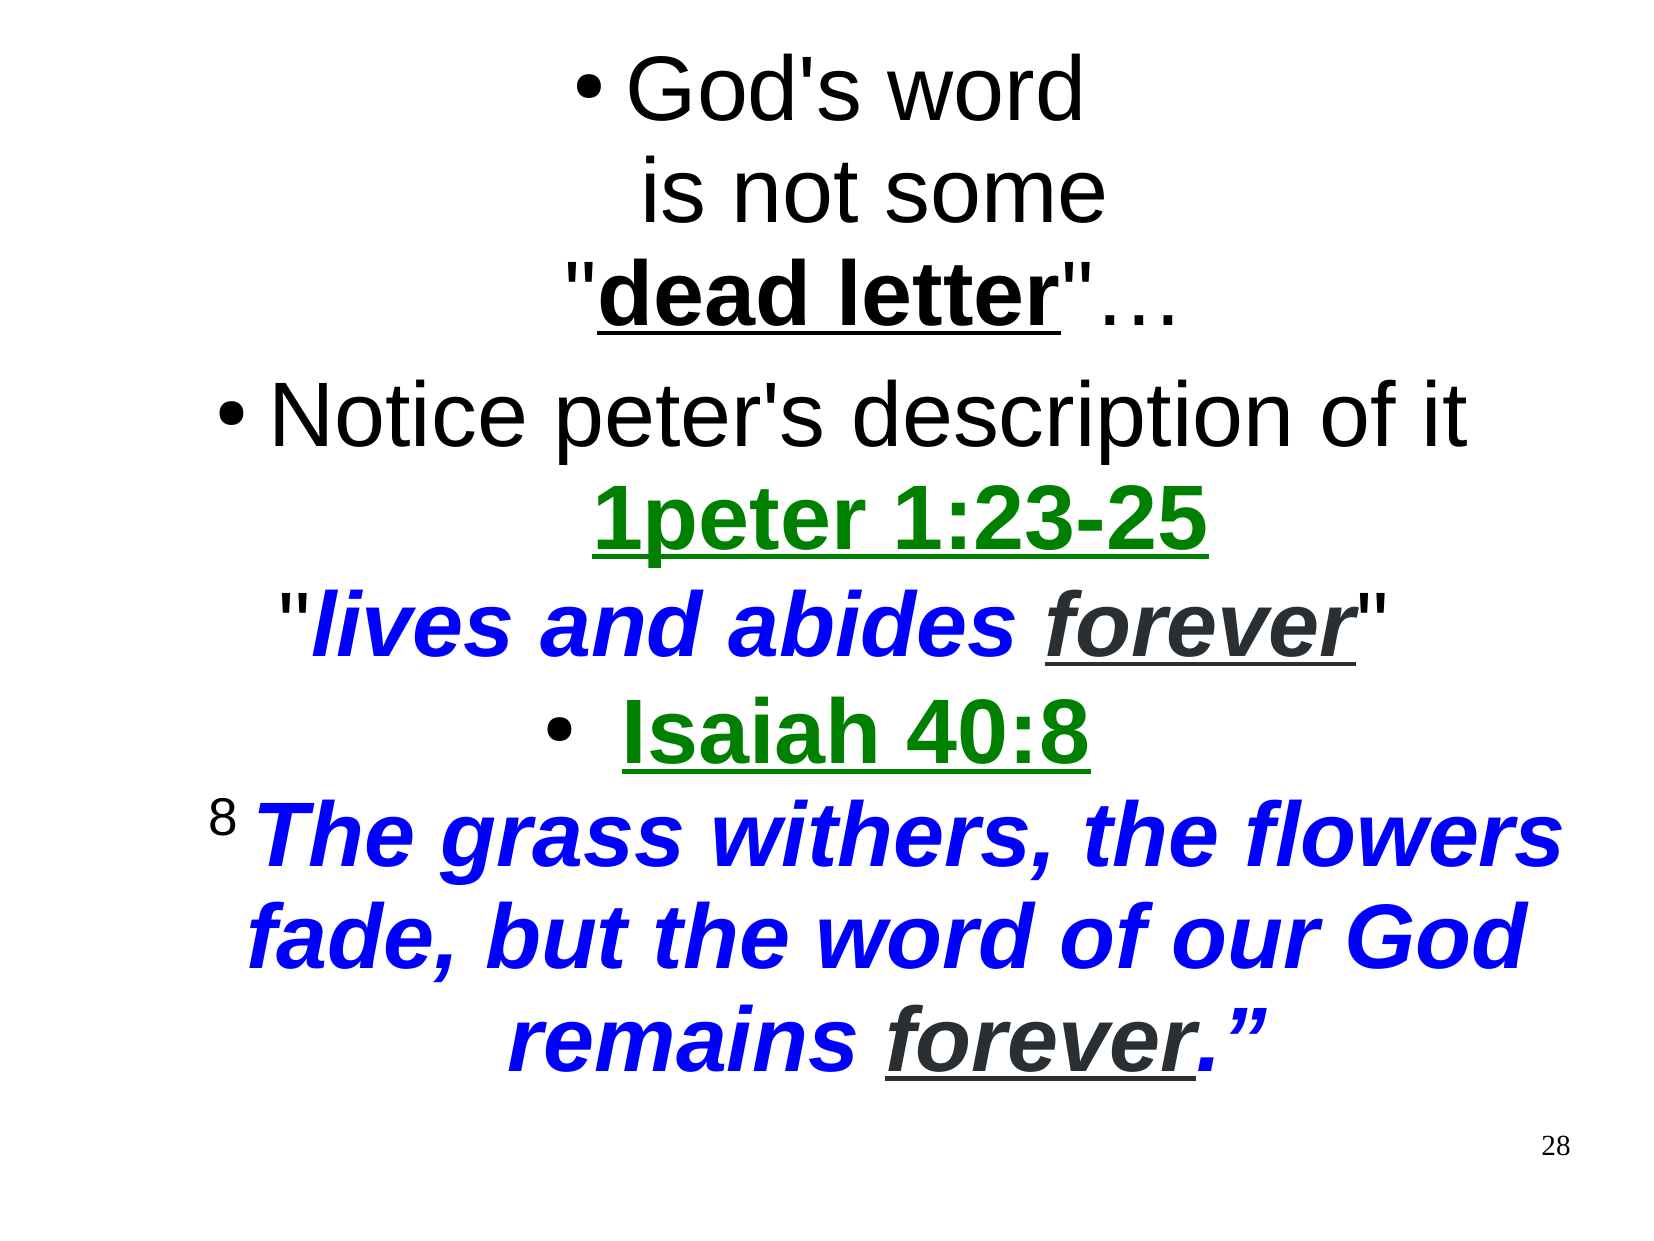

# God's word is not some "dead letter"…
Notice peter's description of it
 1peter 1:23-25
"lives and abides forever"
 Isaiah 40:8
8 The grass withers, the flowers fade, but the word of our God remains forever.”
28